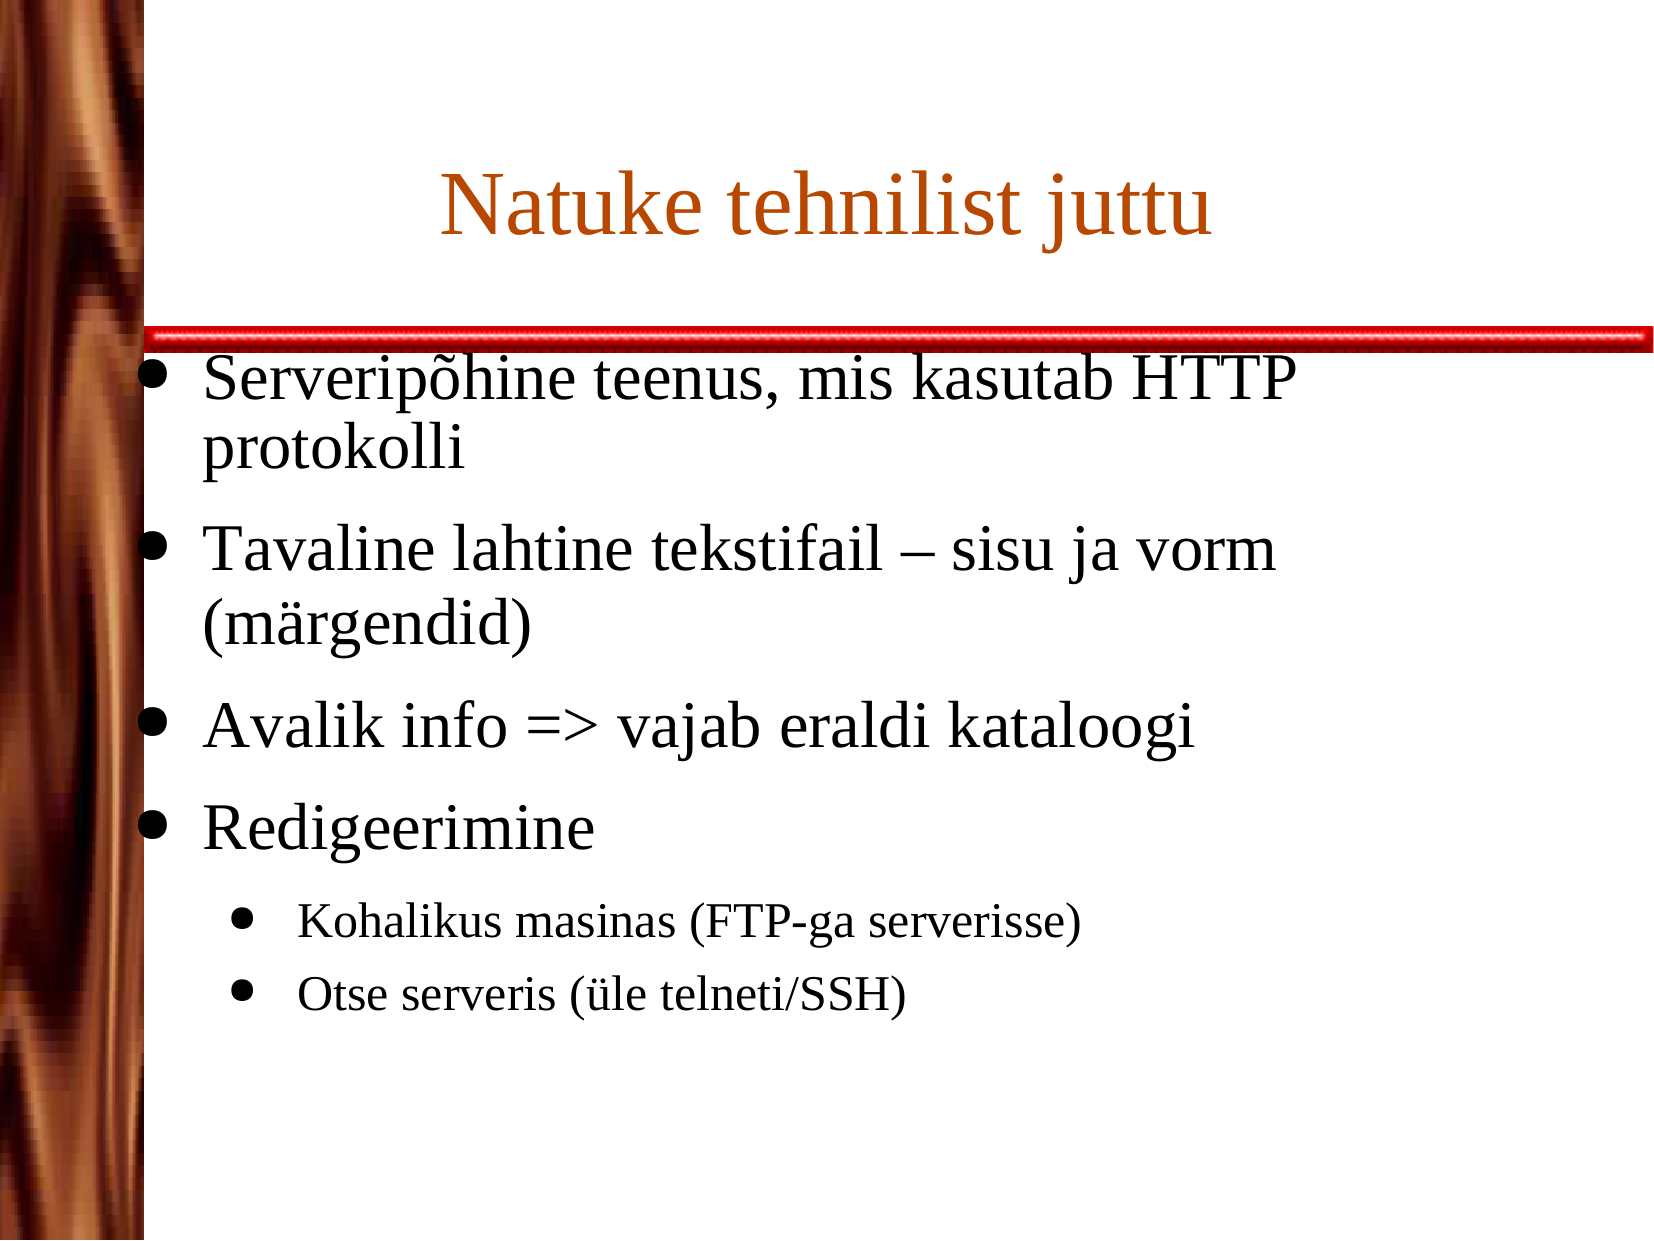

# Natuke tehnilist juttu
Serveripõhine teenus, mis kasutab HTTP protokolli
Tavaline lahtine tekstifail – sisu ja vorm (märgendid)
Avalik info => vajab eraldi kataloogi
Redigeerimine
Kohalikus masinas (FTP-ga serverisse)
Otse serveris (üle telneti/SSH)